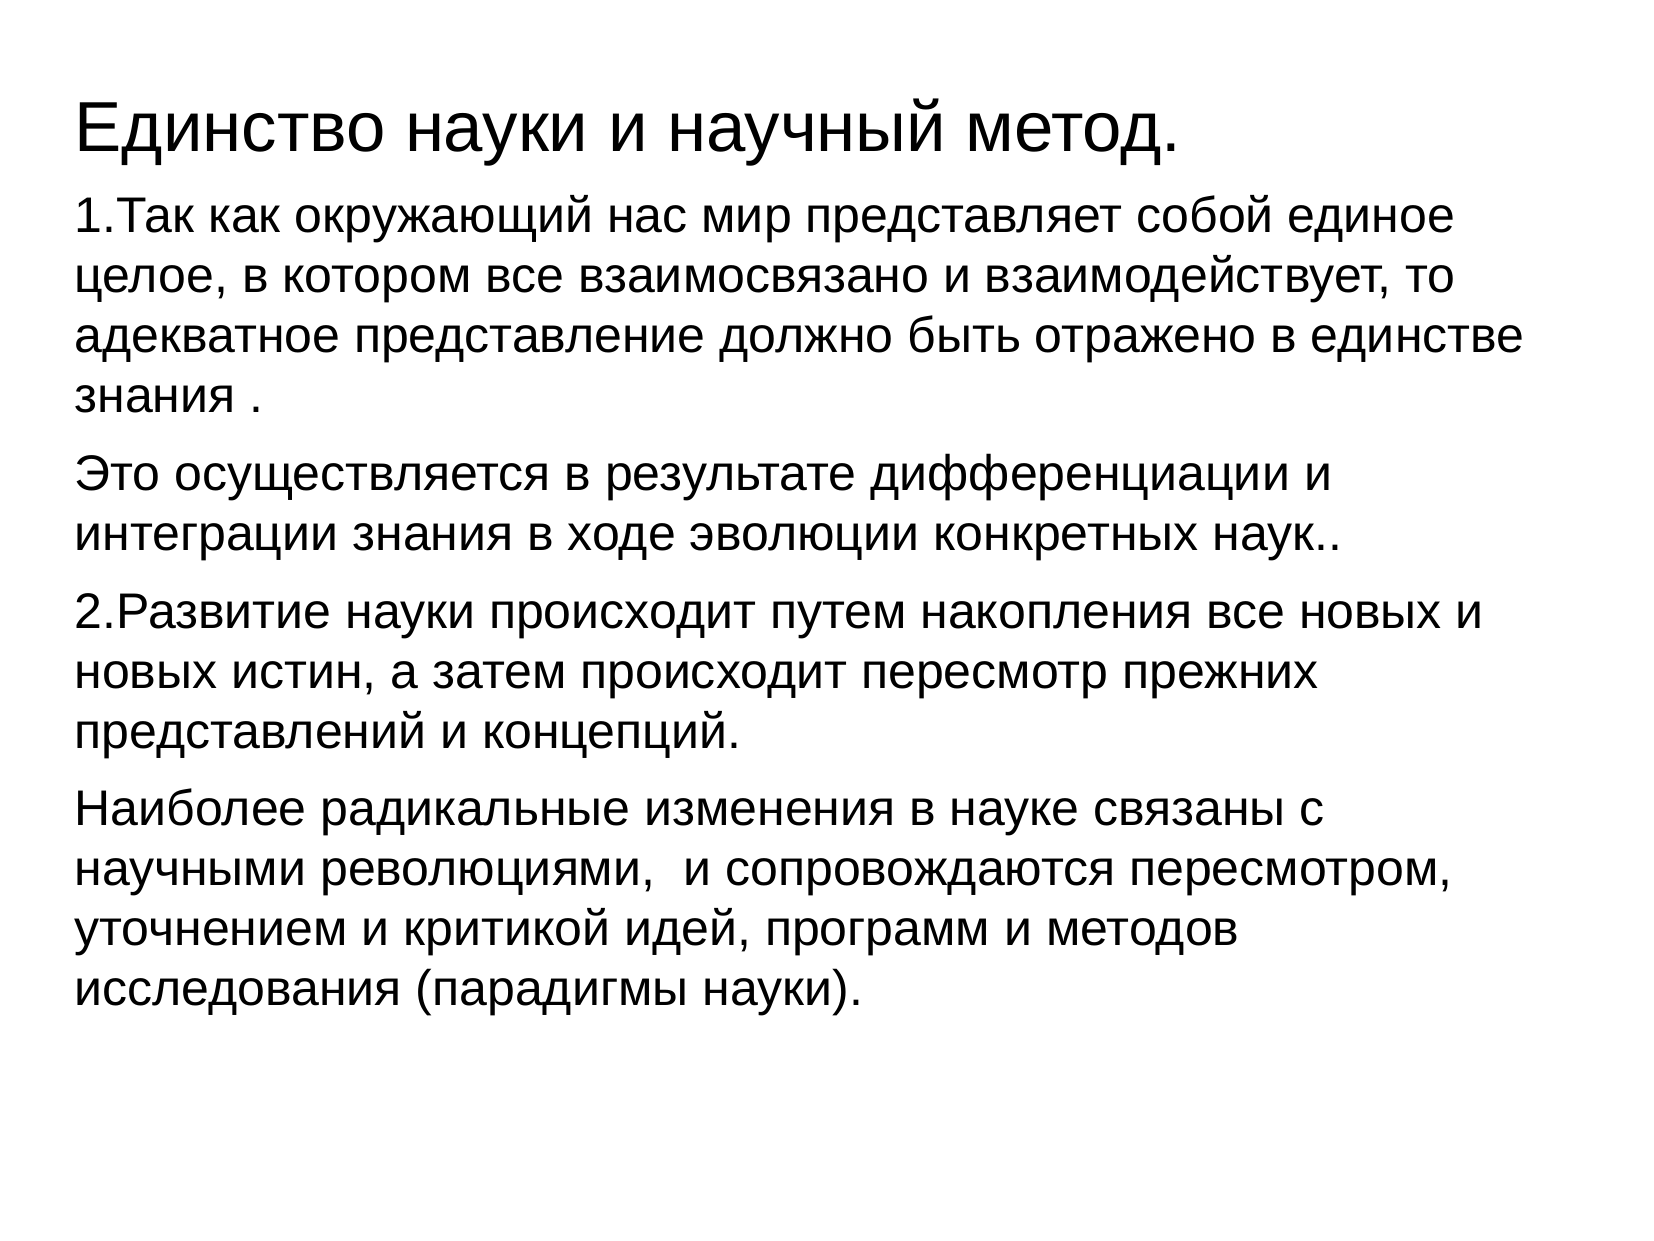

Единство науки и научный метод.
1.Так как окружающий нас мир представляет собой единое целое, в котором все взаимосвязано и взаимодействует, то адекватное представление должно быть отражено в единстве знания .
Это осуществляется в результате дифференциации и интеграции знания в ходе эволюции конкретных наук..
2.Развитие науки происходит путем накопления все новых и новых истин, а затем происходит пересмотр прежних представлений и концепций.
Наиболее радикальные изменения в науке связаны с научными революциями, и сопровождаются пересмотром, уточнением и критикой идей, программ и методов исследования (парадигмы науки).